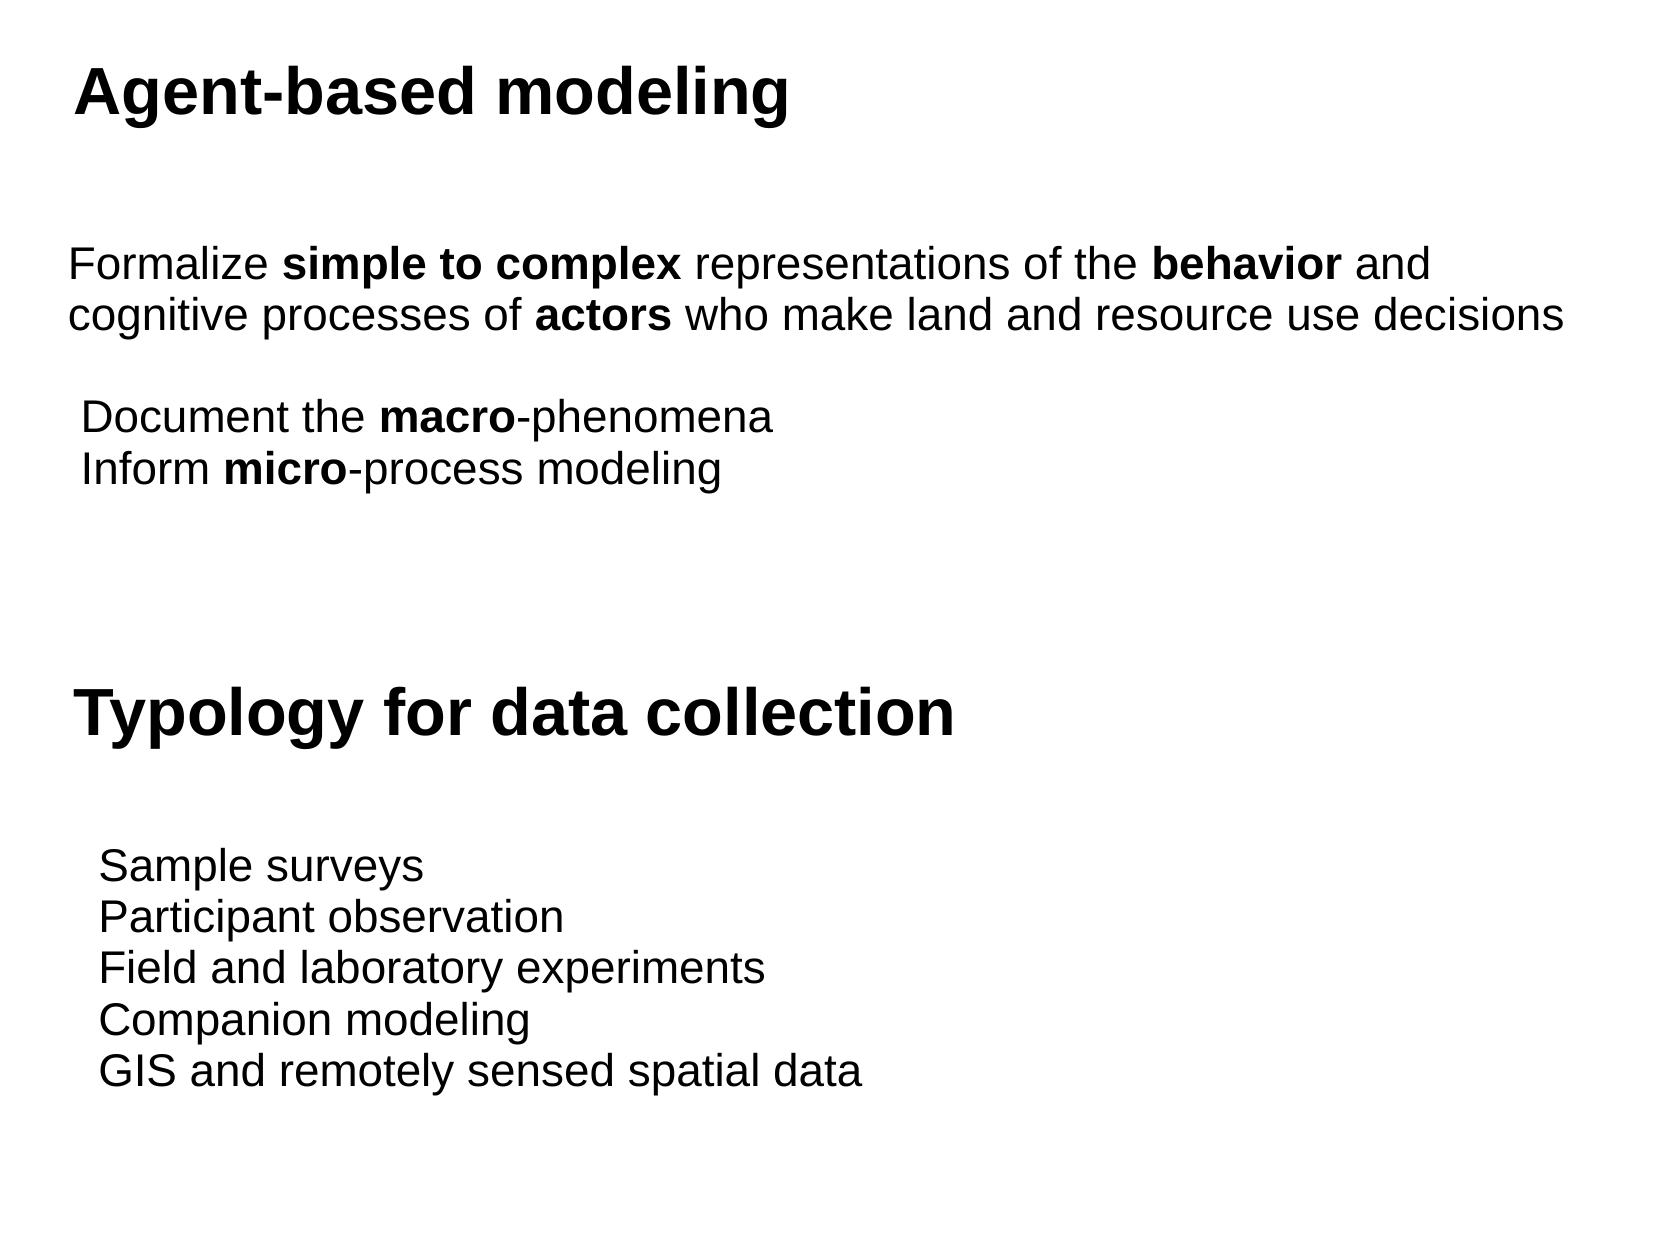

Agent-based modeling
Formalize simple to complex representations of the behavior and cognitive processes of actors who make land and resource use decisions
 Document the macro-phenomena
 Inform micro-process modeling
Typology for data collection
 Sample surveys
 Participant observation
 Field and laboratory experiments
 Companion modeling
 GIS and remotely sensed spatial data